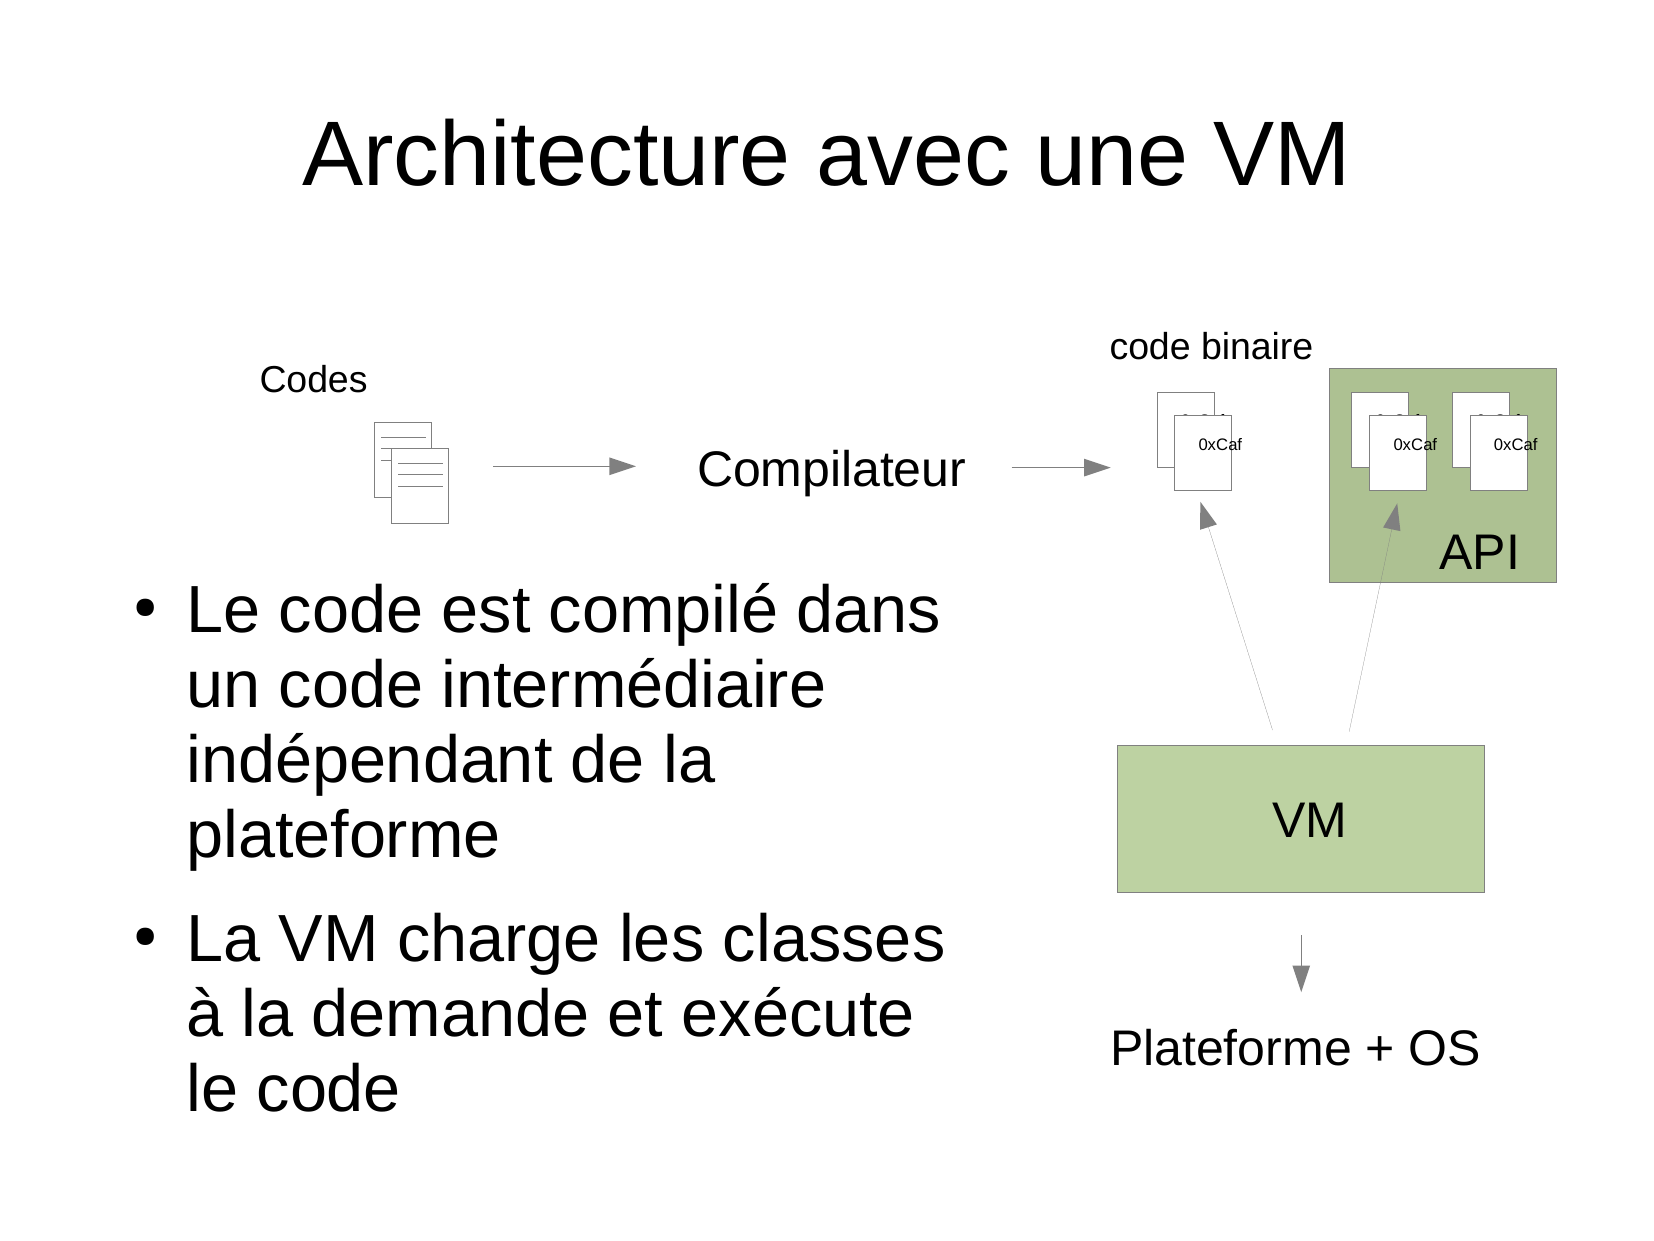

# Architecture avec une VM
code binaire
Codes
0xCaf
0xCaf
0xCaf
0xCaf
0xCaf
0xCaf
Compilateur
API
Le code est compilé dans un code intermédiaire indépendant de la plateforme
La VM charge les classes à la demande et exécute le code
VM
Plateforme + OS